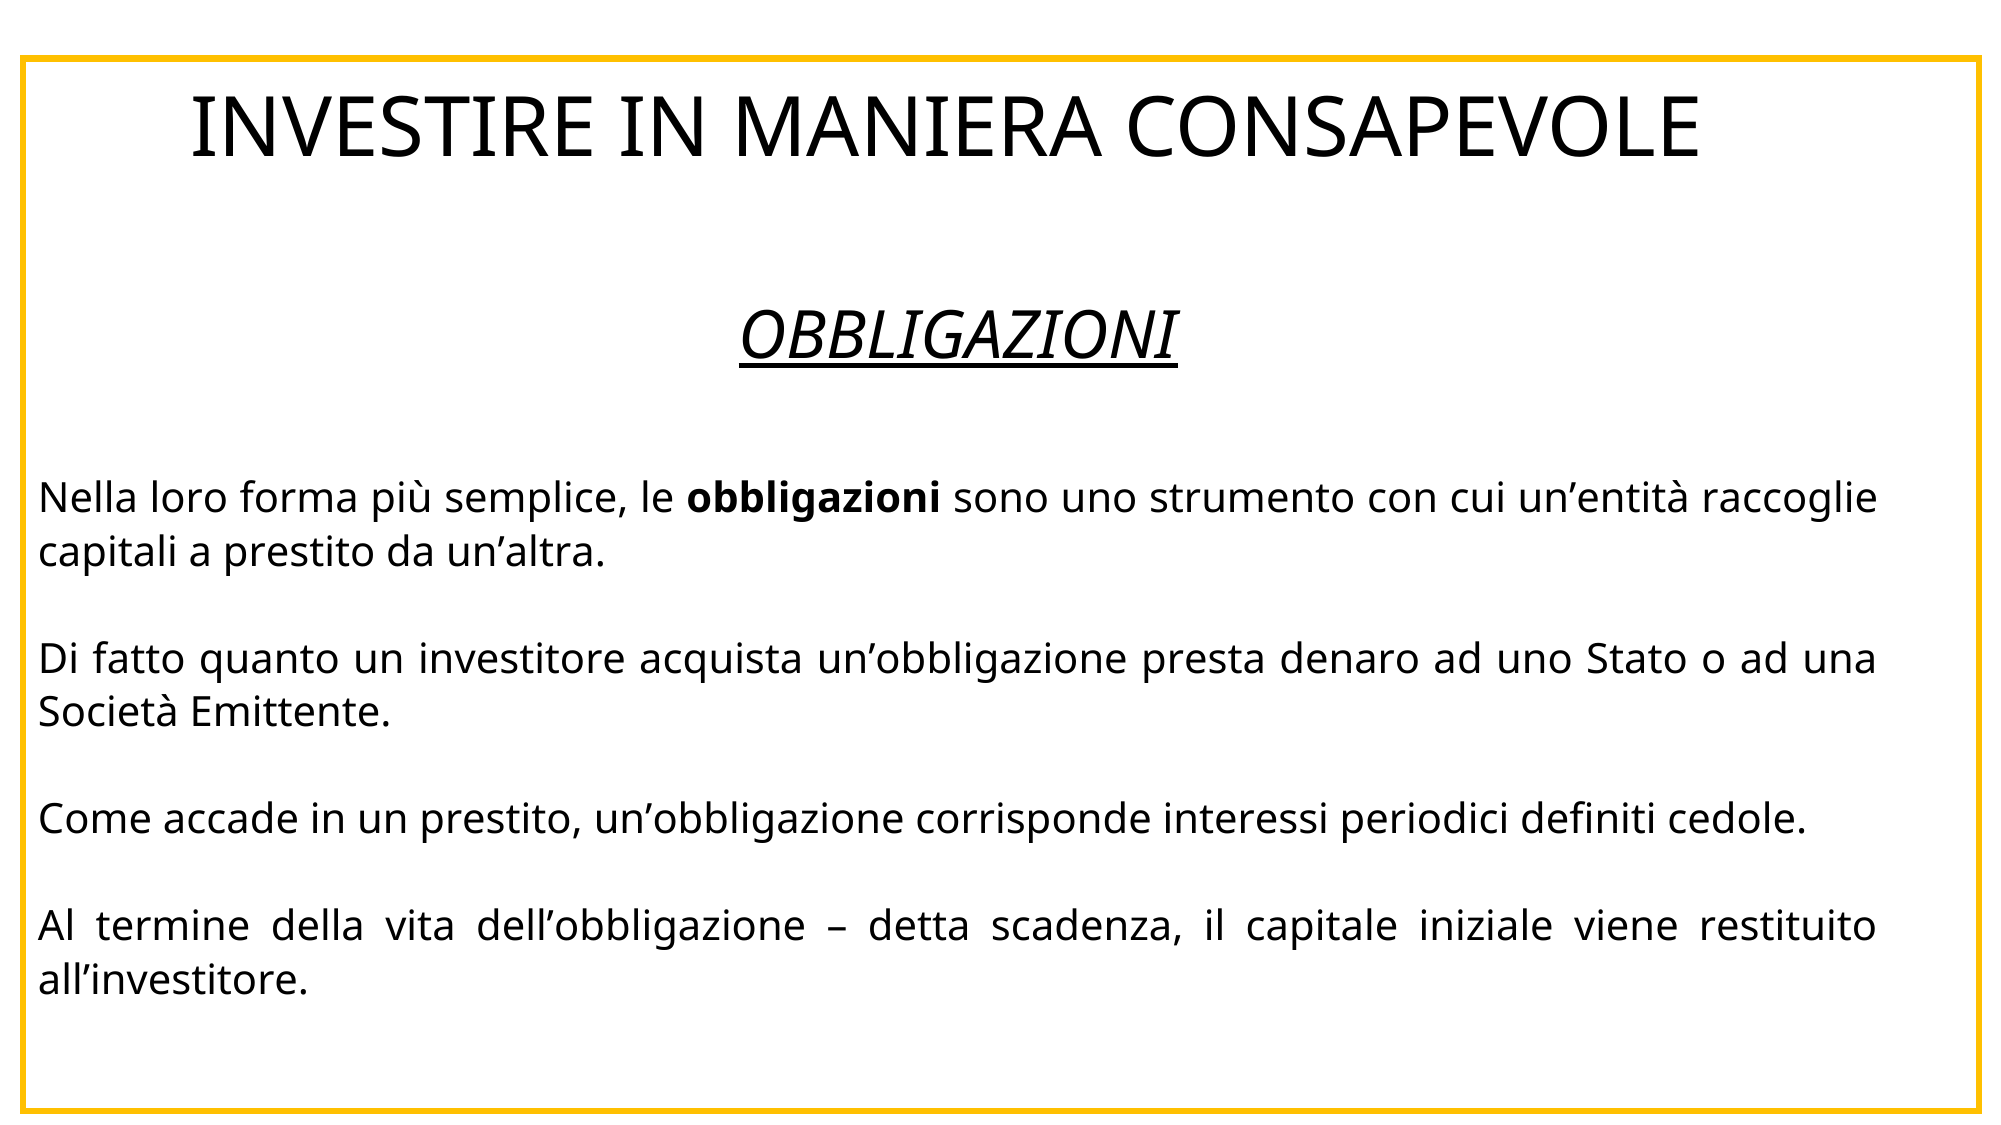

INVESTIRE IN MANIERA CONSAPEVOLE
OBBLIGAZIONI
Nella loro forma più semplice, le obbligazioni sono uno strumento con cui un’entità raccoglie capitali a prestito da un’altra.
Di fatto quanto un investitore acquista un’obbligazione presta denaro ad uno Stato o ad una Società Emittente.
Come accade in un prestito, un’obbligazione corrisponde interessi periodici definiti cedole.
Al termine della vita dell’obbligazione – detta scadenza, il capitale iniziale viene restituito all’investitore.